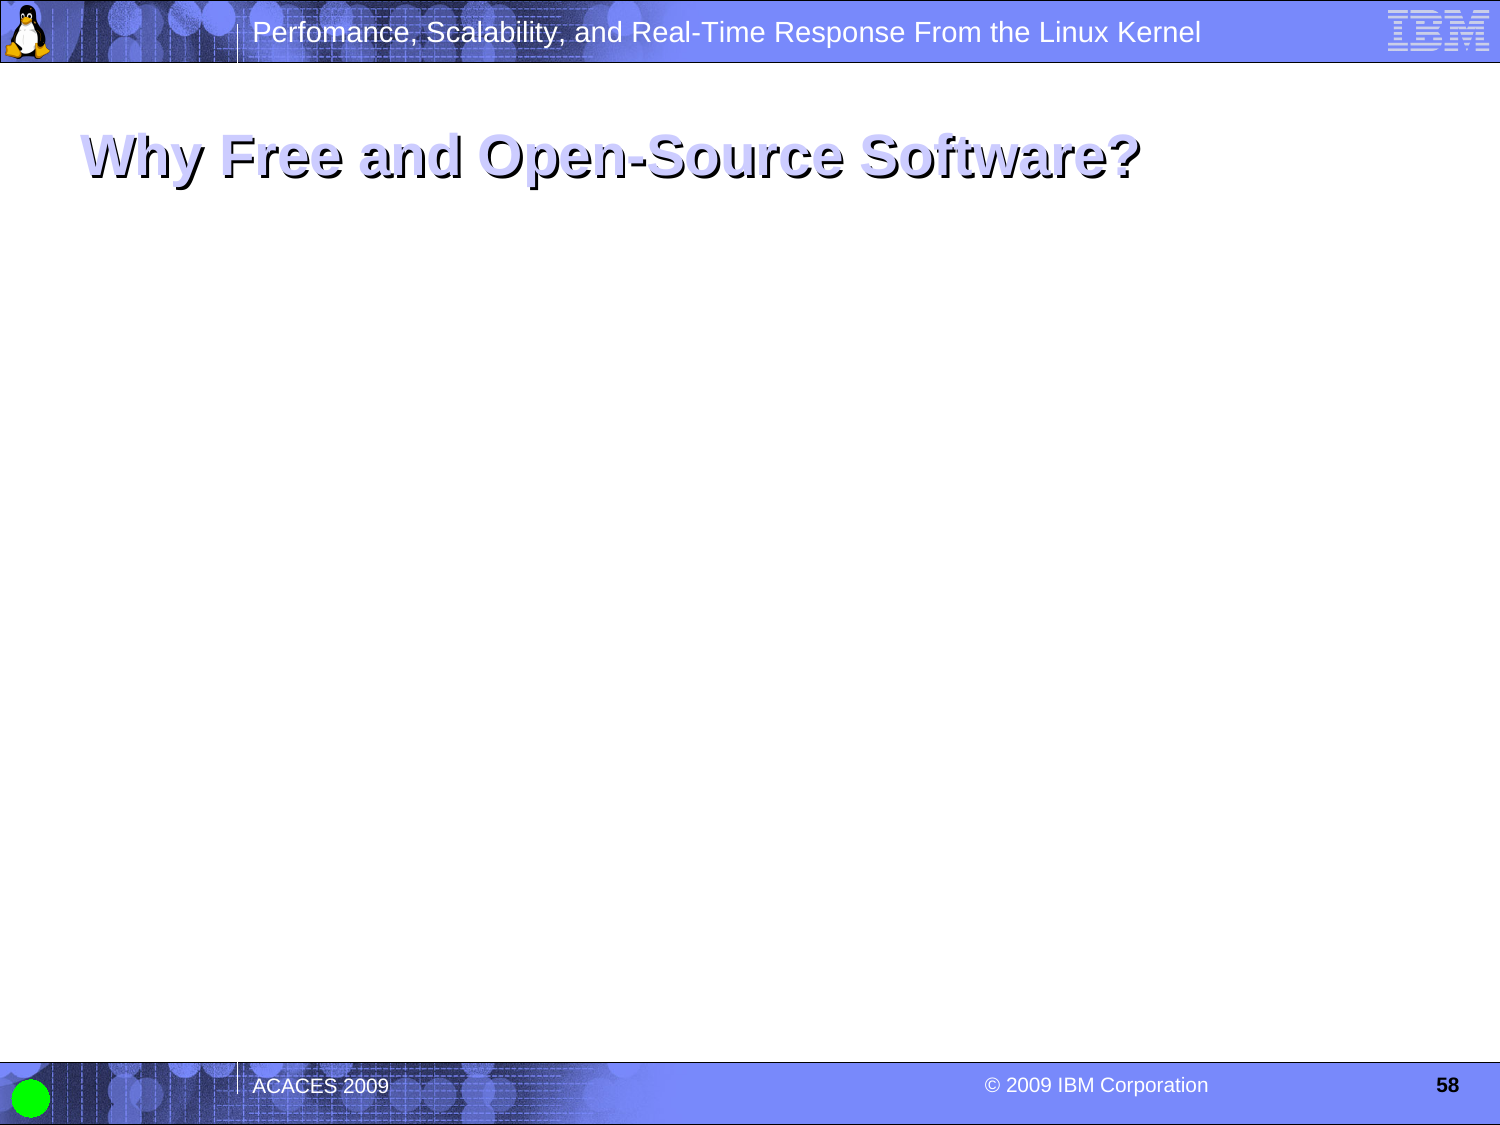

# Why Free and Open-Source Software?
The Parable of
The Six Blind Penguins and the Elephant
58